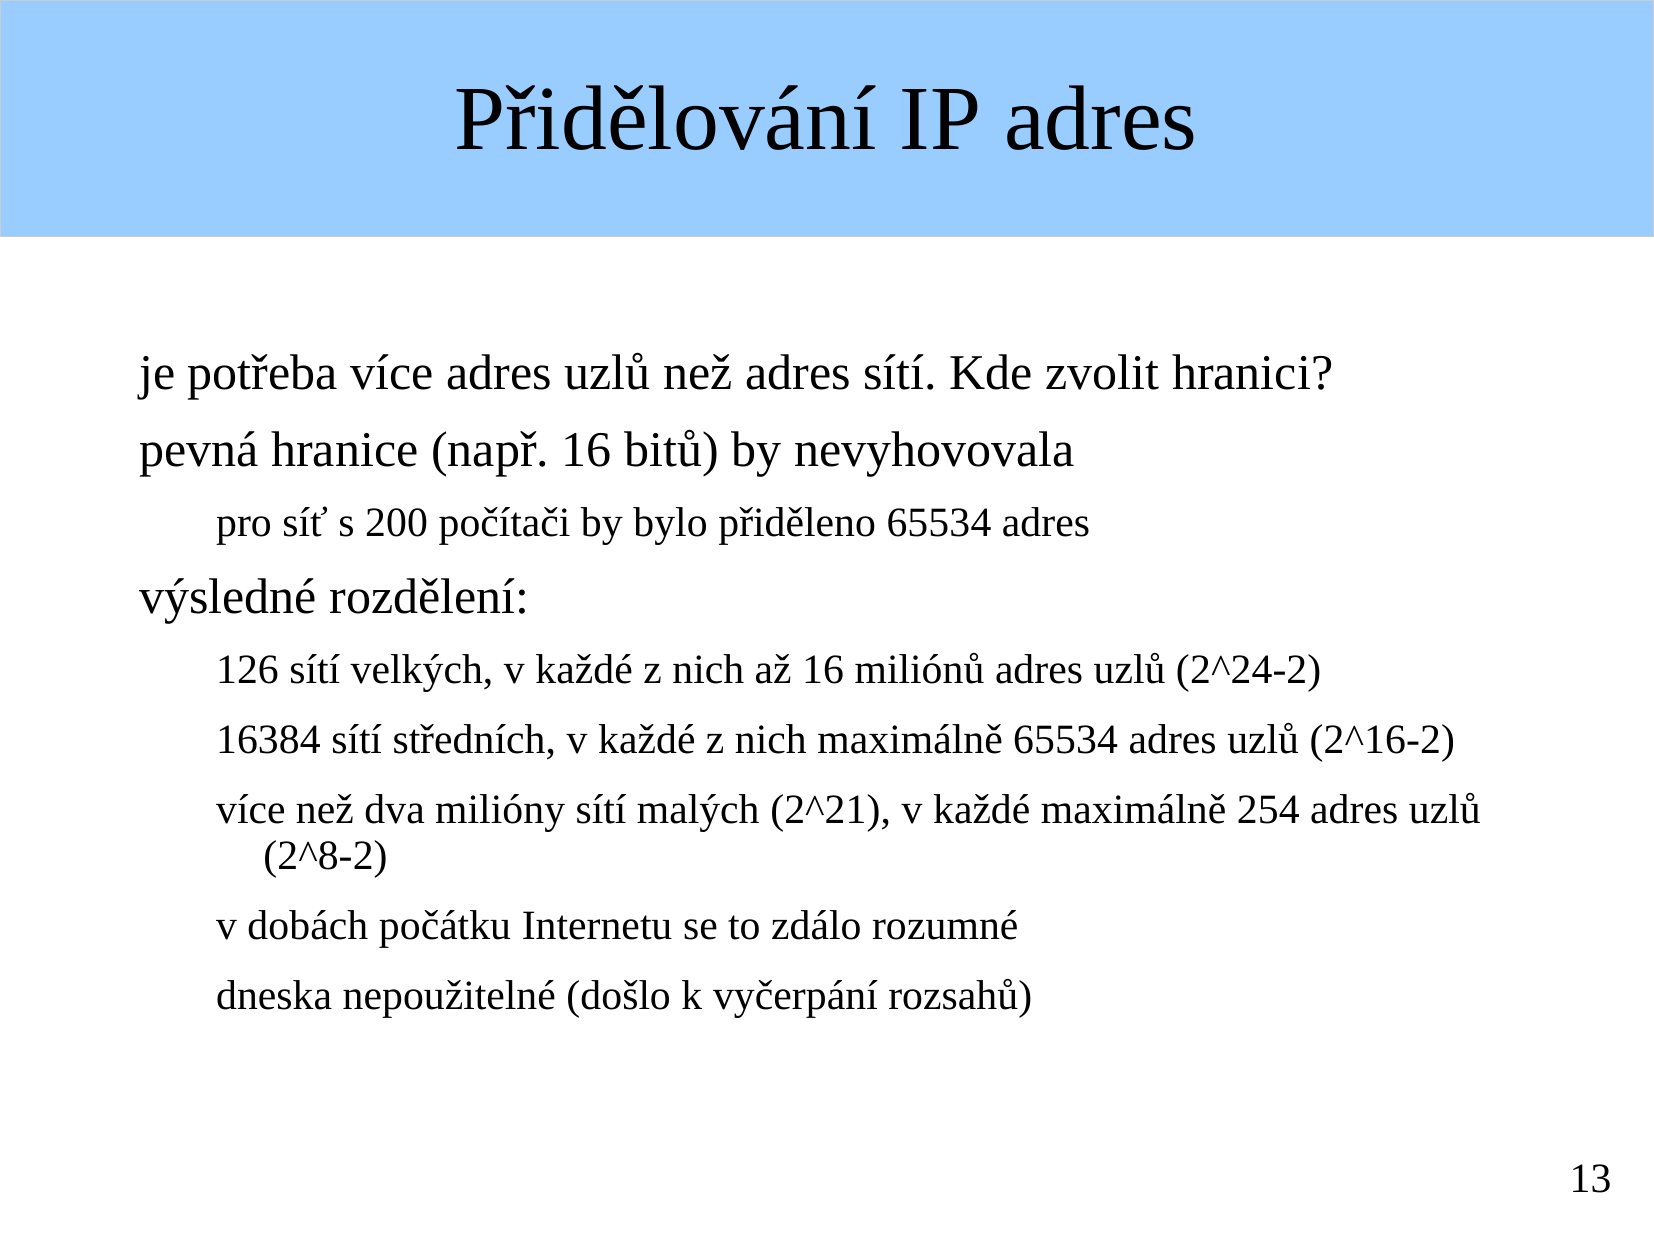

# Přidělování IP adres
je potřeba více adres uzlů než adres sítí. Kde zvolit hranici?
pevná hranice (např. 16 bitů) by nevyhovovala
pro síť s 200 počítači by bylo přiděleno 65534 adres
výsledné rozdělení:
126 sítí velkých, v každé z nich až 16 miliónů adres uzlů (2^24-2)
16384 sítí středních, v každé z nich maximálně 65534 adres uzlů (2^16-2)
více než dva milióny sítí malých (2^21), v každé maximálně 254 adres uzlů (2^8-2)
v dobách počátku Internetu se to zdálo rozumné
dneska nepoužitelné (došlo k vyčerpání rozsahů)